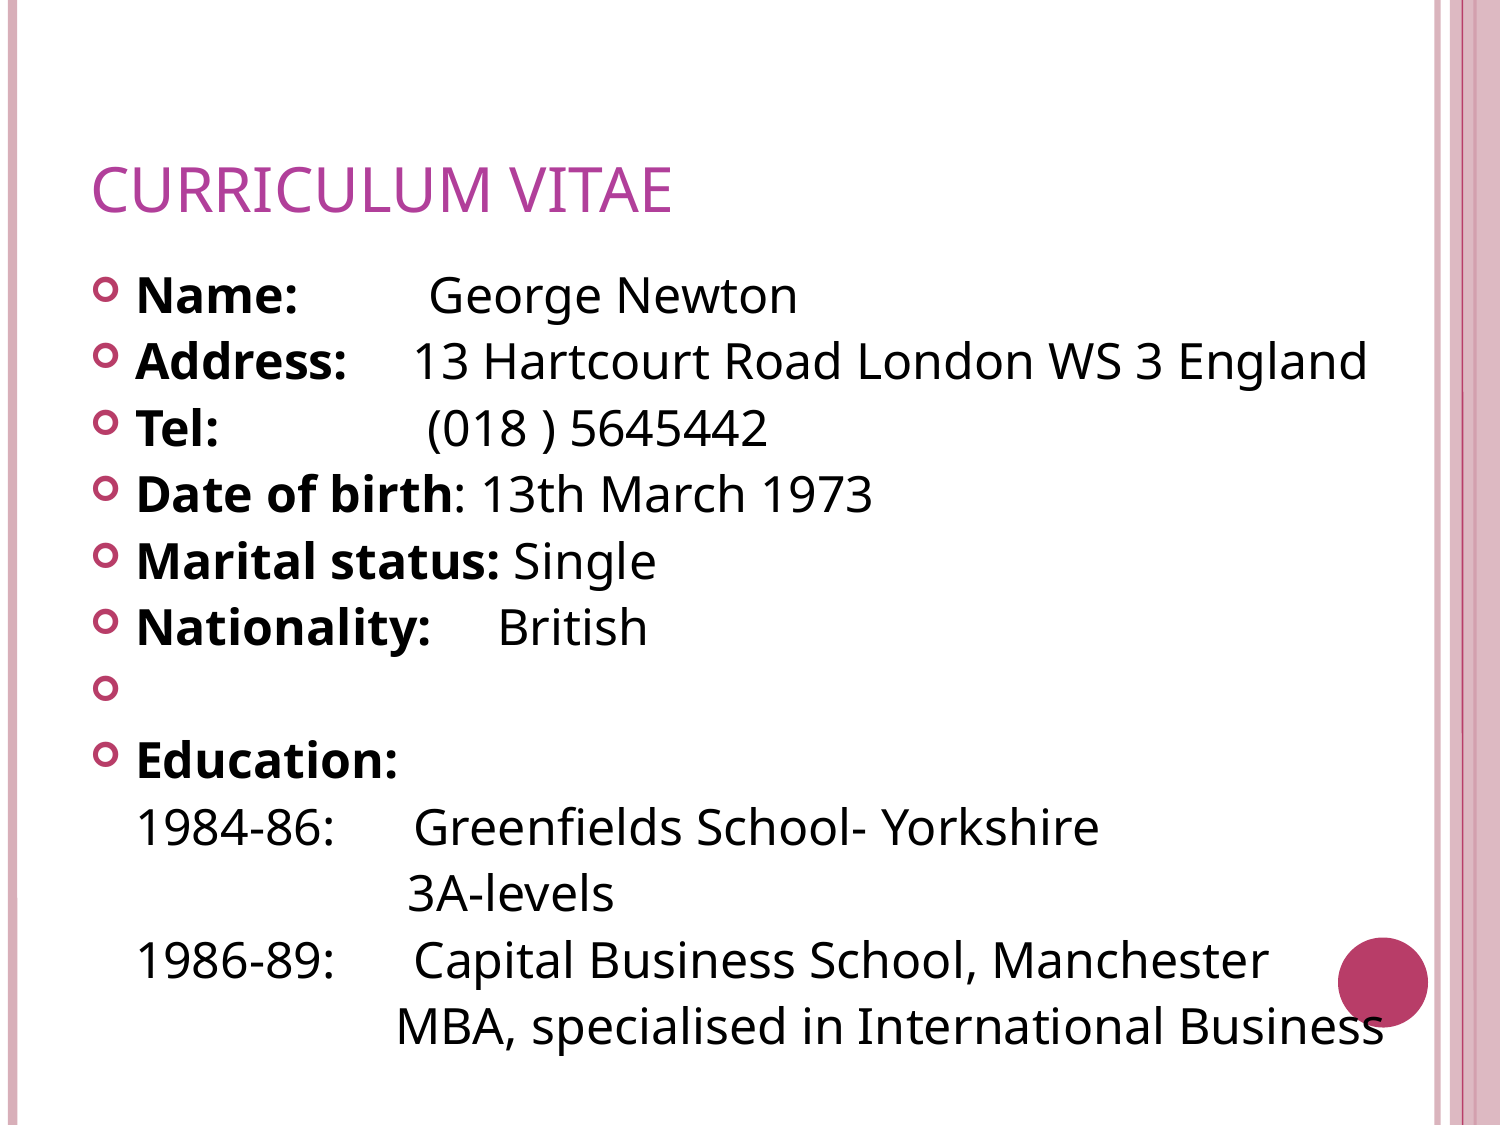

# CURRICULUM VITAE
Name: George Newton
Address: 13 Hartcourt Road London WS 3 England
Tel: (018 ) 5645442
Date of birth: 13th March 1973
Marital status: Single
Nationality: British
Education:
1984-86: Greenfields School- Yorkshire
 3A-levels
1986-89: Capital Business School, Manchester
 MBA, specialised in International Business